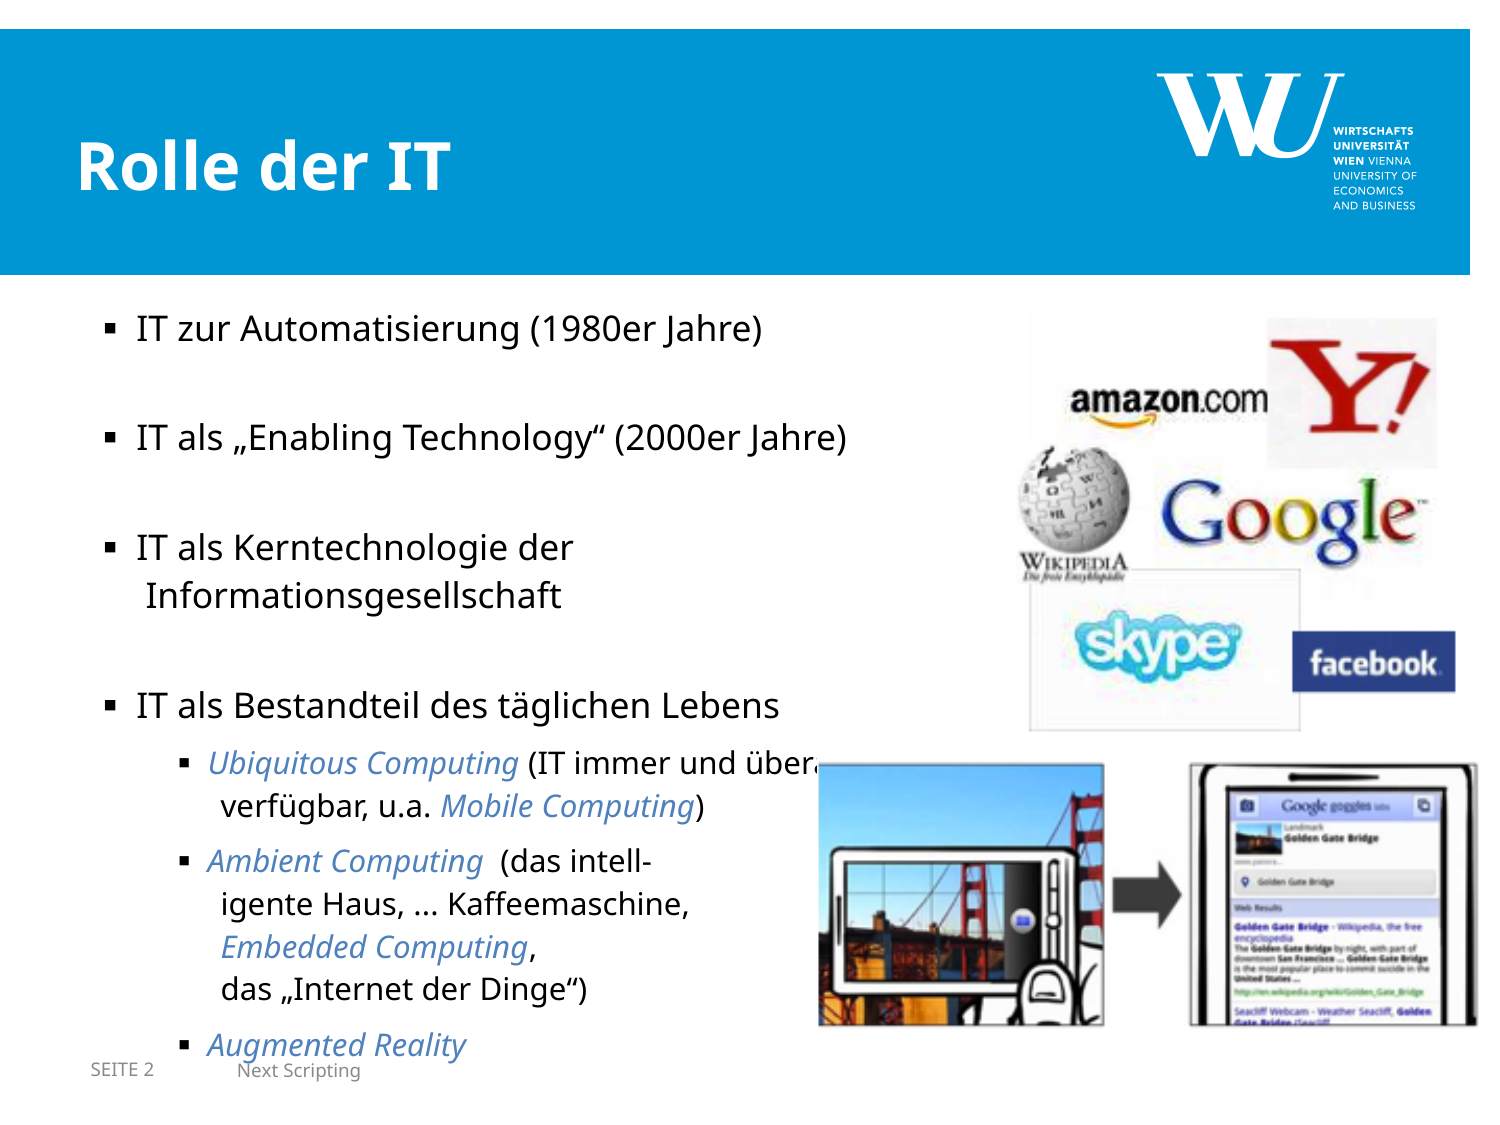

Rolle der IT
# § IT zur Automatisierung (1980er Jahre)
§ IT als „Enabling Technology“ (2000er Jahre)
§ IT als Kerntechnologie der
Informationsgesellschaft
§ IT als Bestandteil des täglichen Lebens
§ Ubiquitous Computing (IT immer und überall
verfügbar, u.a. Mobile Computing)
§ Ambient Computing (das intell-
igente Haus, ... Kaffeemaschine,
Embedded Computing,
das „Internet der Dinge“)
§ Augmented Reality
SEITE
Next Scripting